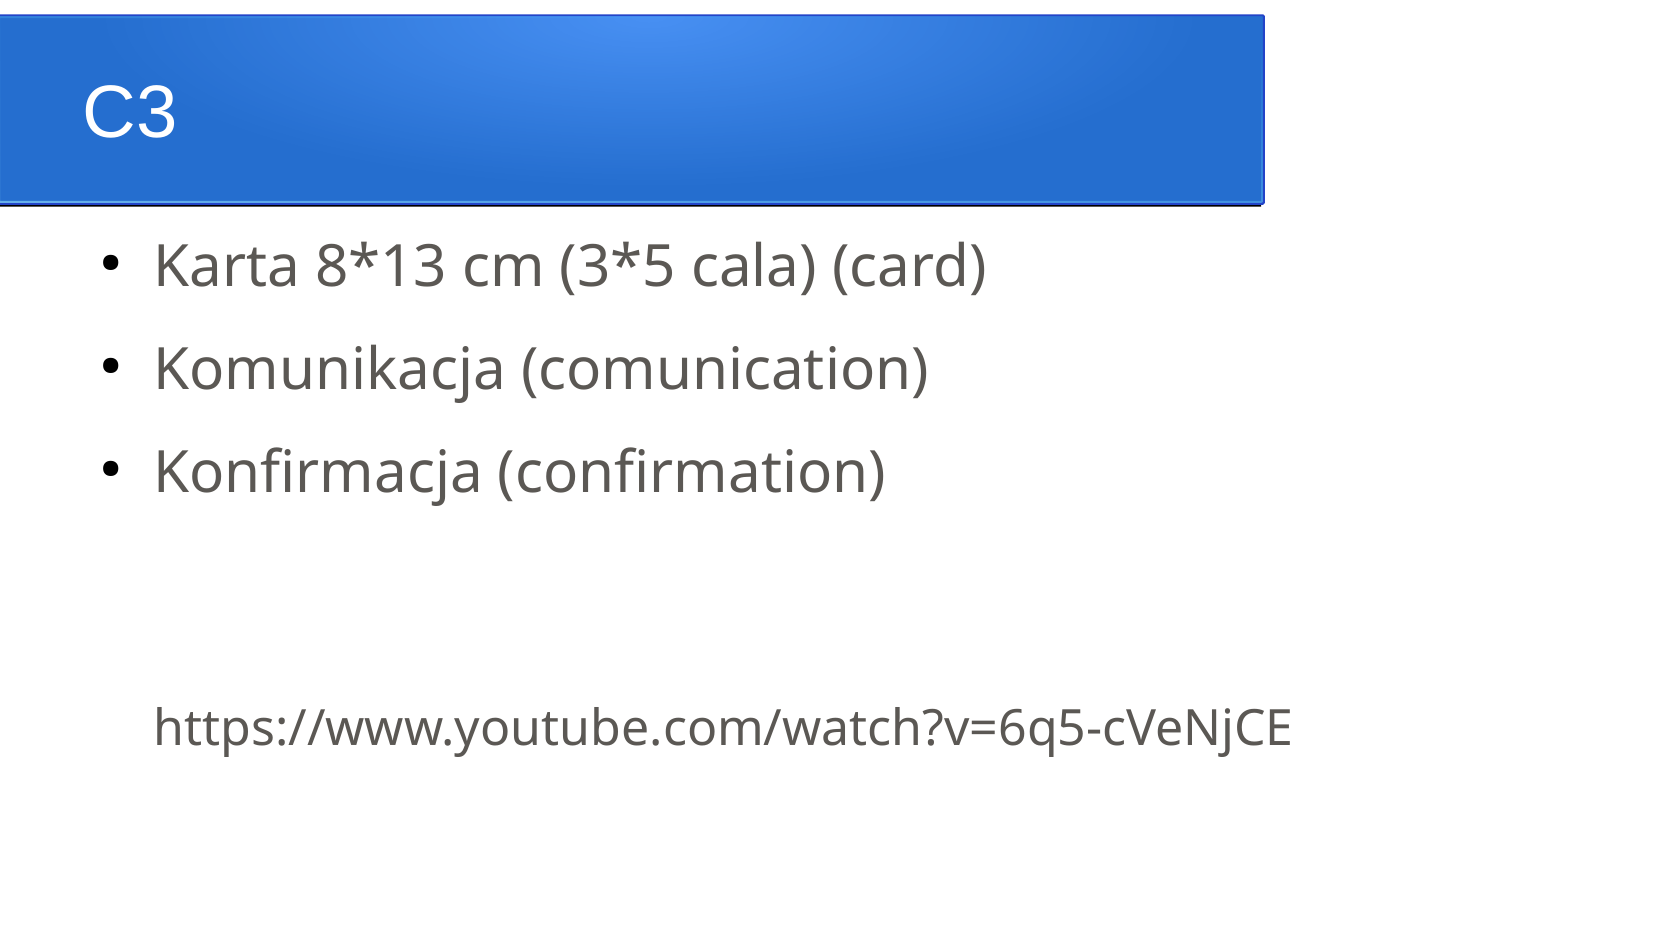

# C3
Karta 8*13 cm (3*5 cala) (card)
Komunikacja (comunication)
Konfirmacja (confirmation)
https://www.youtube.com/watch?v=6q5-cVeNjCE